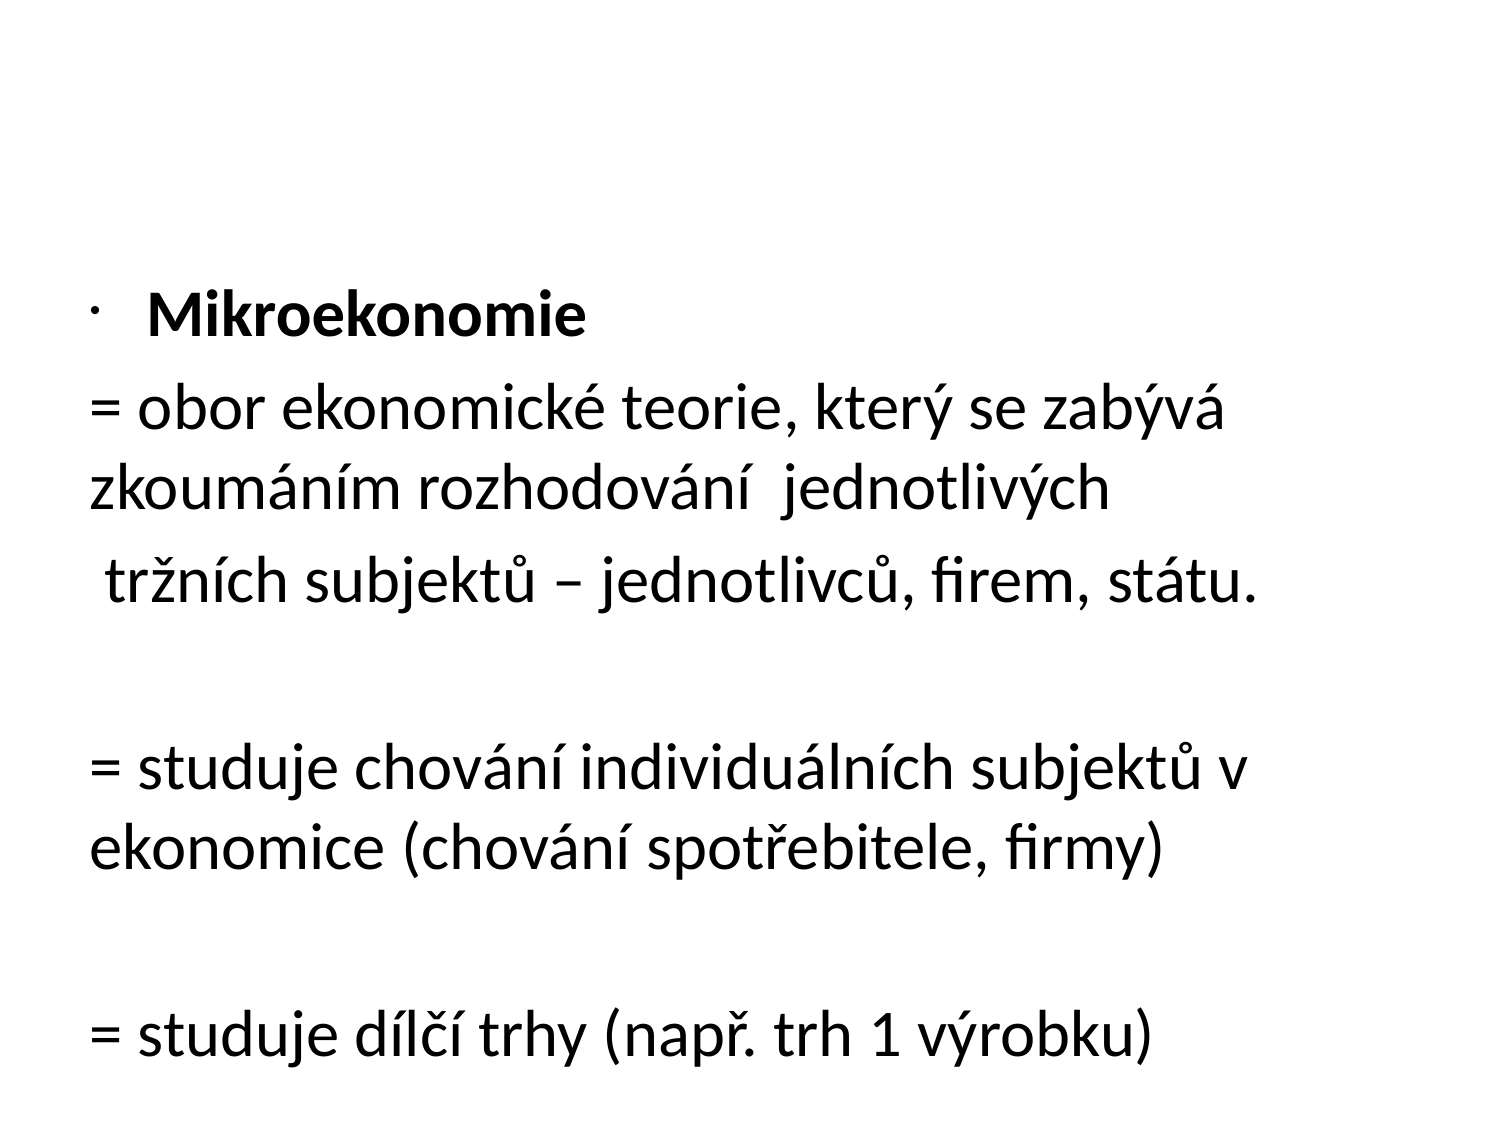

#
Mikroekonomie
= obor ekonomické teorie, který se zabývá zkoumáním rozhodování jednotlivých
 tržních subjektů – jednotlivců, firem, státu.
= studuje chování individuálních subjektů v ekonomice (chování spotřebitele, firmy)
= studuje dílčí trhy (např. trh 1 výrobku)